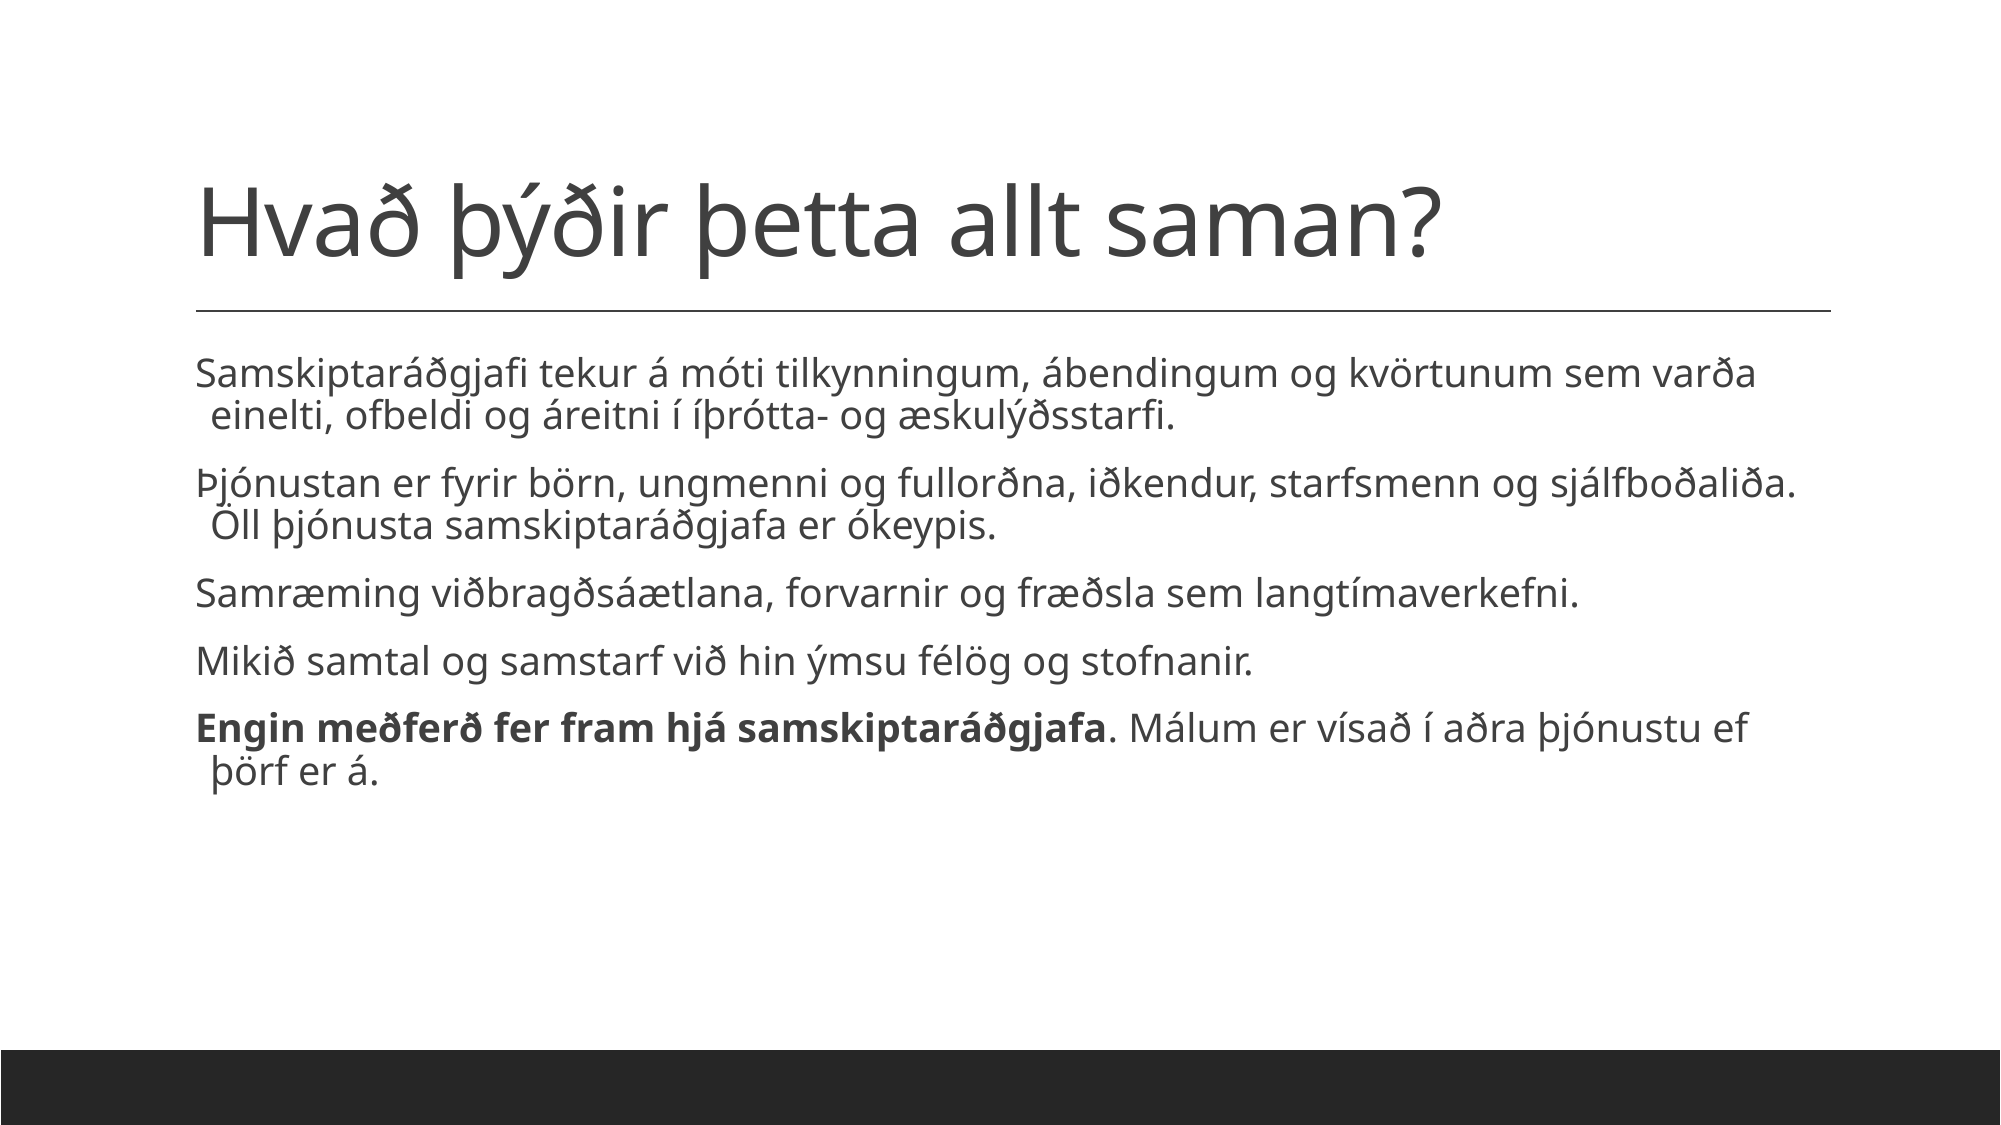

# Hvað þýðir þetta allt saman?
Samskiptaráðgjafi tekur á móti tilkynningum, ábendingum og kvörtunum sem varða einelti, ofbeldi og áreitni í íþrótta- og æskulýðsstarfi.
Þjónustan er fyrir börn, ungmenni og fullorðna, iðkendur, starfsmenn og sjálfboðaliða. Öll þjónusta samskiptaráðgjafa er ókeypis.
Samræming viðbragðsáætlana, forvarnir og fræðsla sem langtímaverkefni.
Mikið samtal og samstarf við hin ýmsu félög og stofnanir.
Engin meðferð fer fram hjá samskiptaráðgjafa. Málum er vísað í aðra þjónustu ef þörf er á.